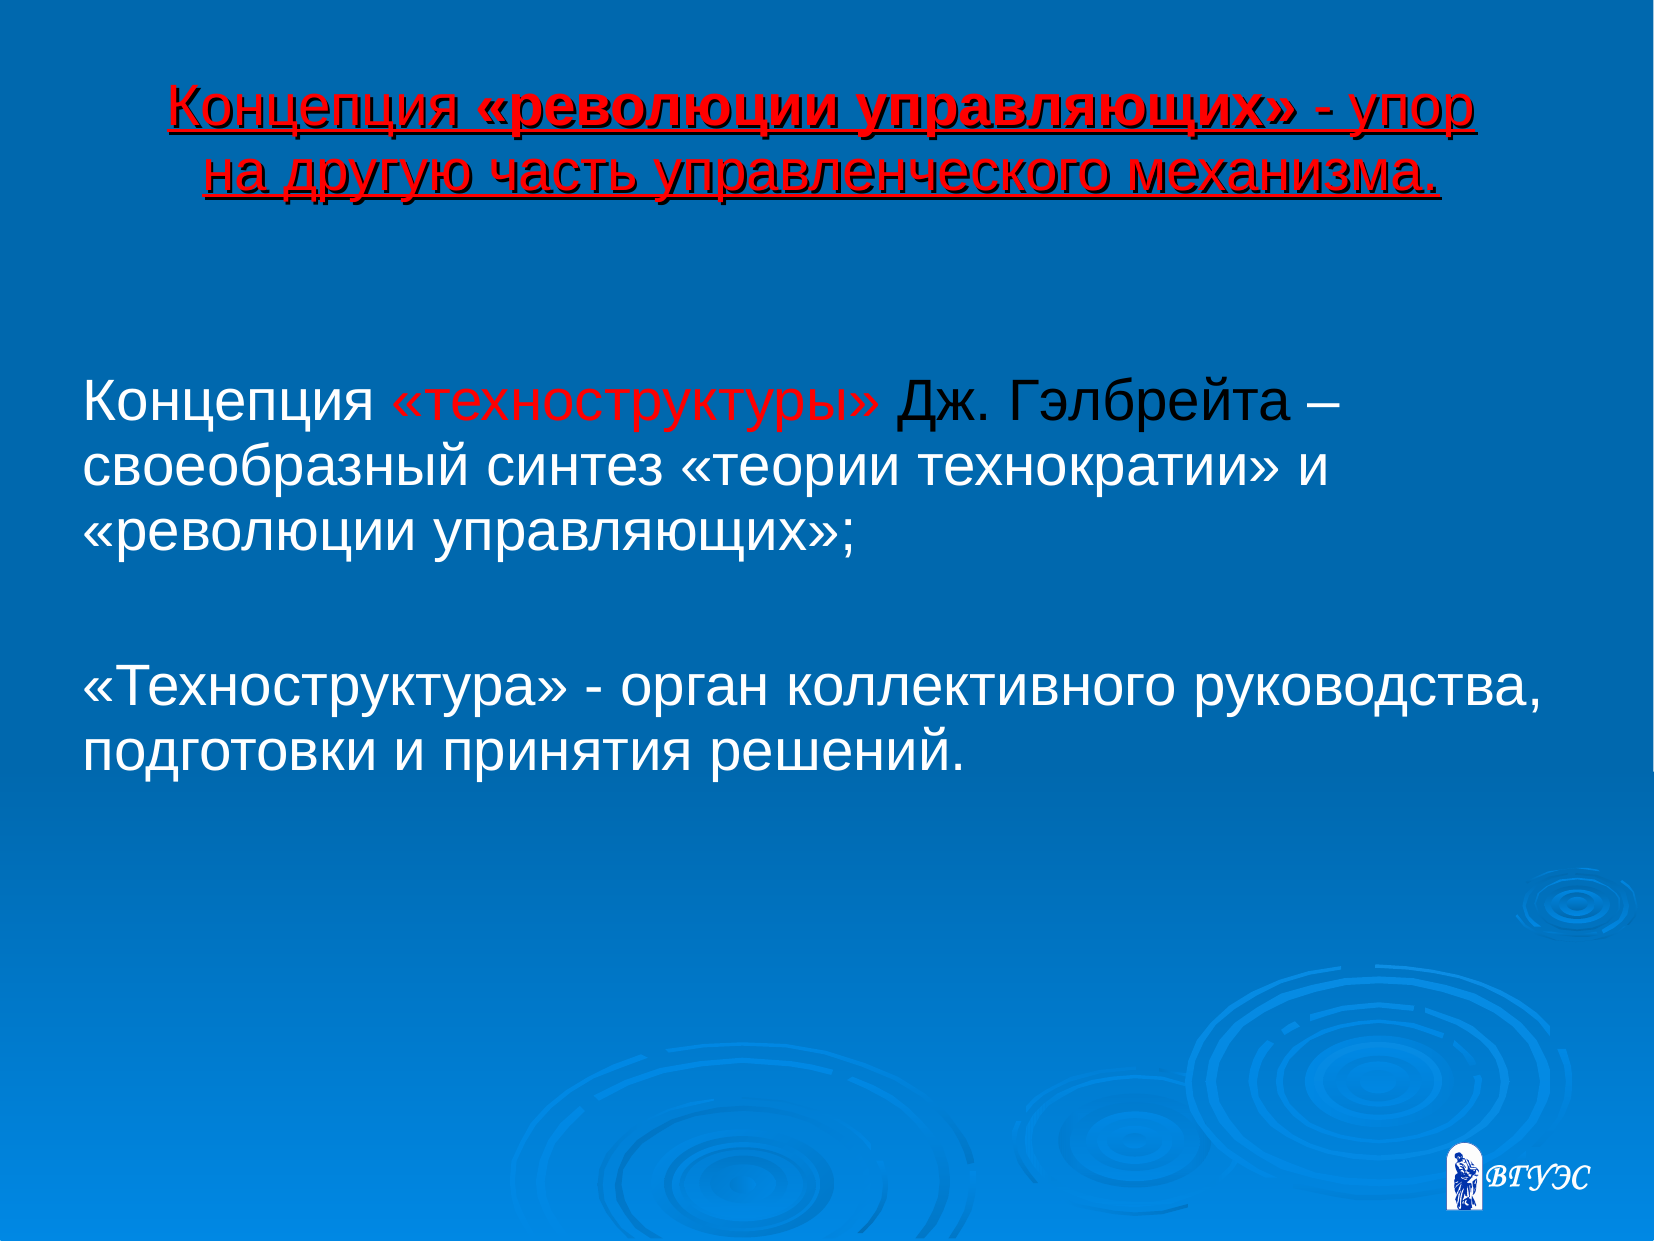

# Концепция «революции управляющих» - упор на другую часть управленческого механизма.
Концепция «техноструктуры» Дж. Гэлбрейта – своеобразный синтез «теории технократии» и «революции управляющих»;
«Техноструктура» - орган коллективного руководства, подготовки и принятия решений.